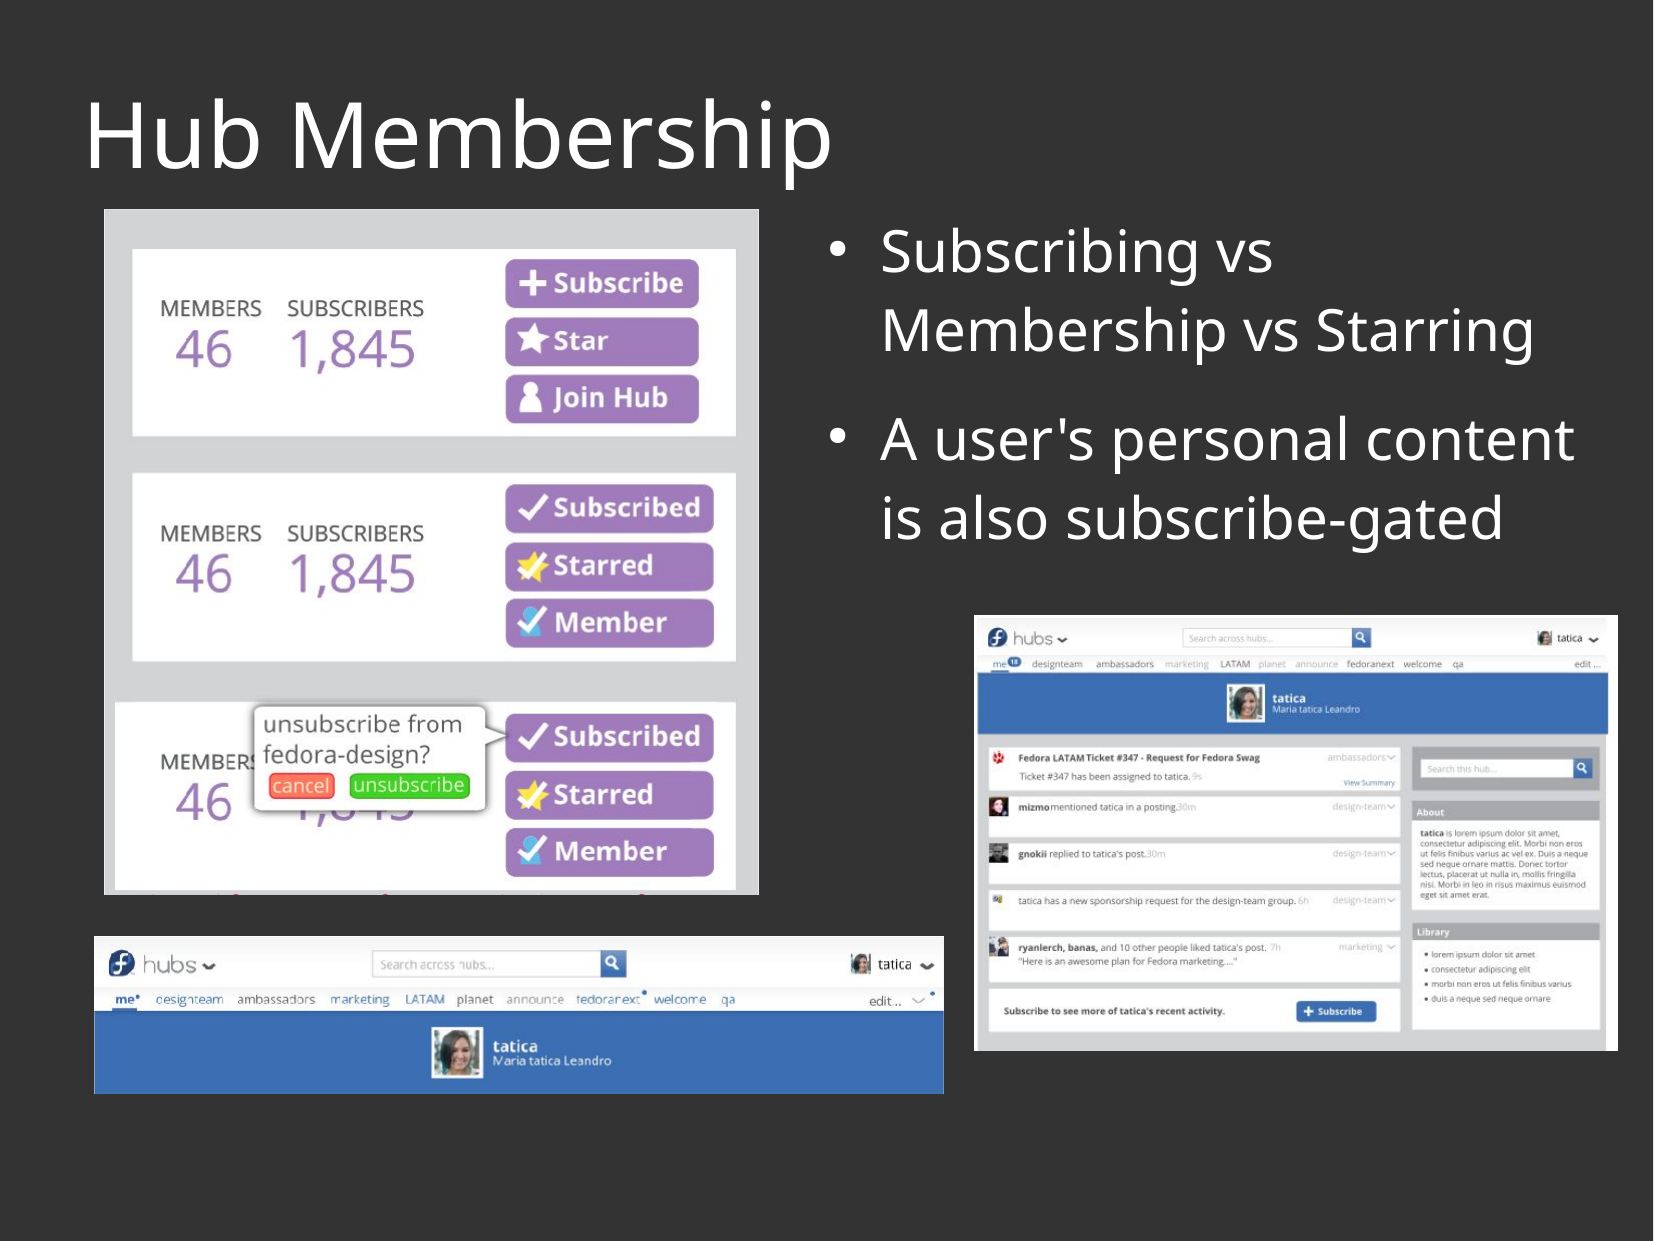

# Hub Membership
Subscribing vs Membership vs Starring
A user's personal content is also subscribe-gated